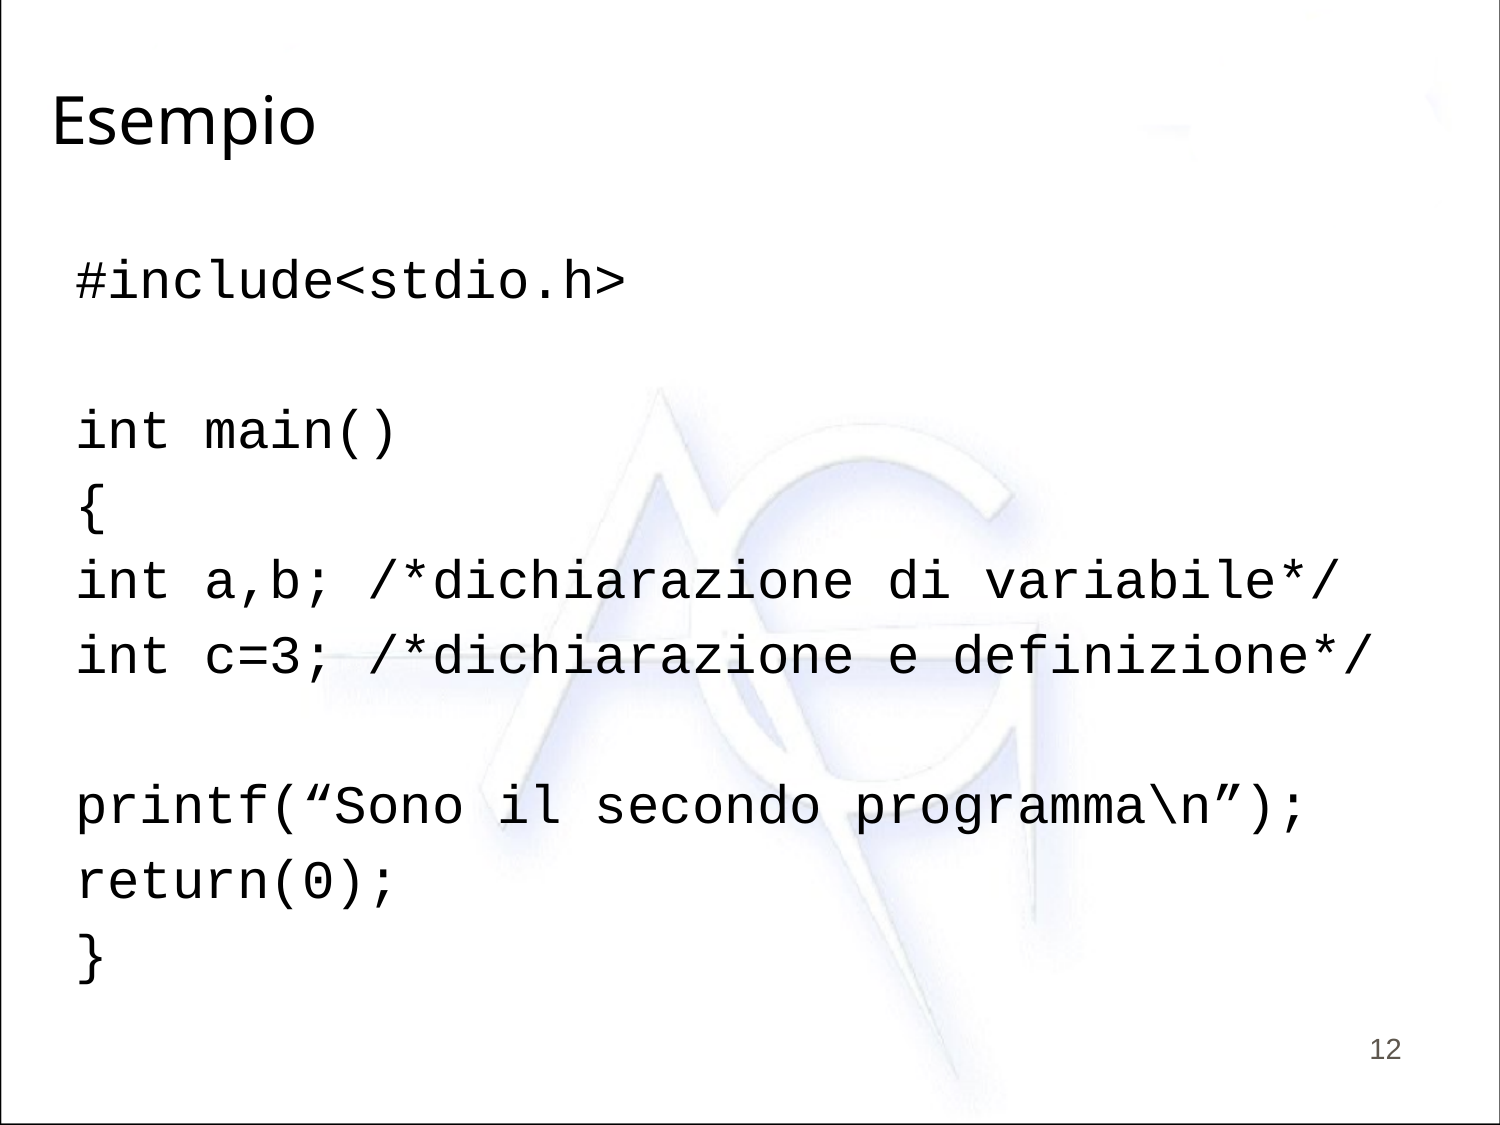

# Esempio
#include<stdio.h>
int main()
{
int a,b; /*dichiarazione di variabile*/
int c=3; /*dichiarazione e definizione*/
printf(“Sono il secondo programma\n”);
return(0);
}
12